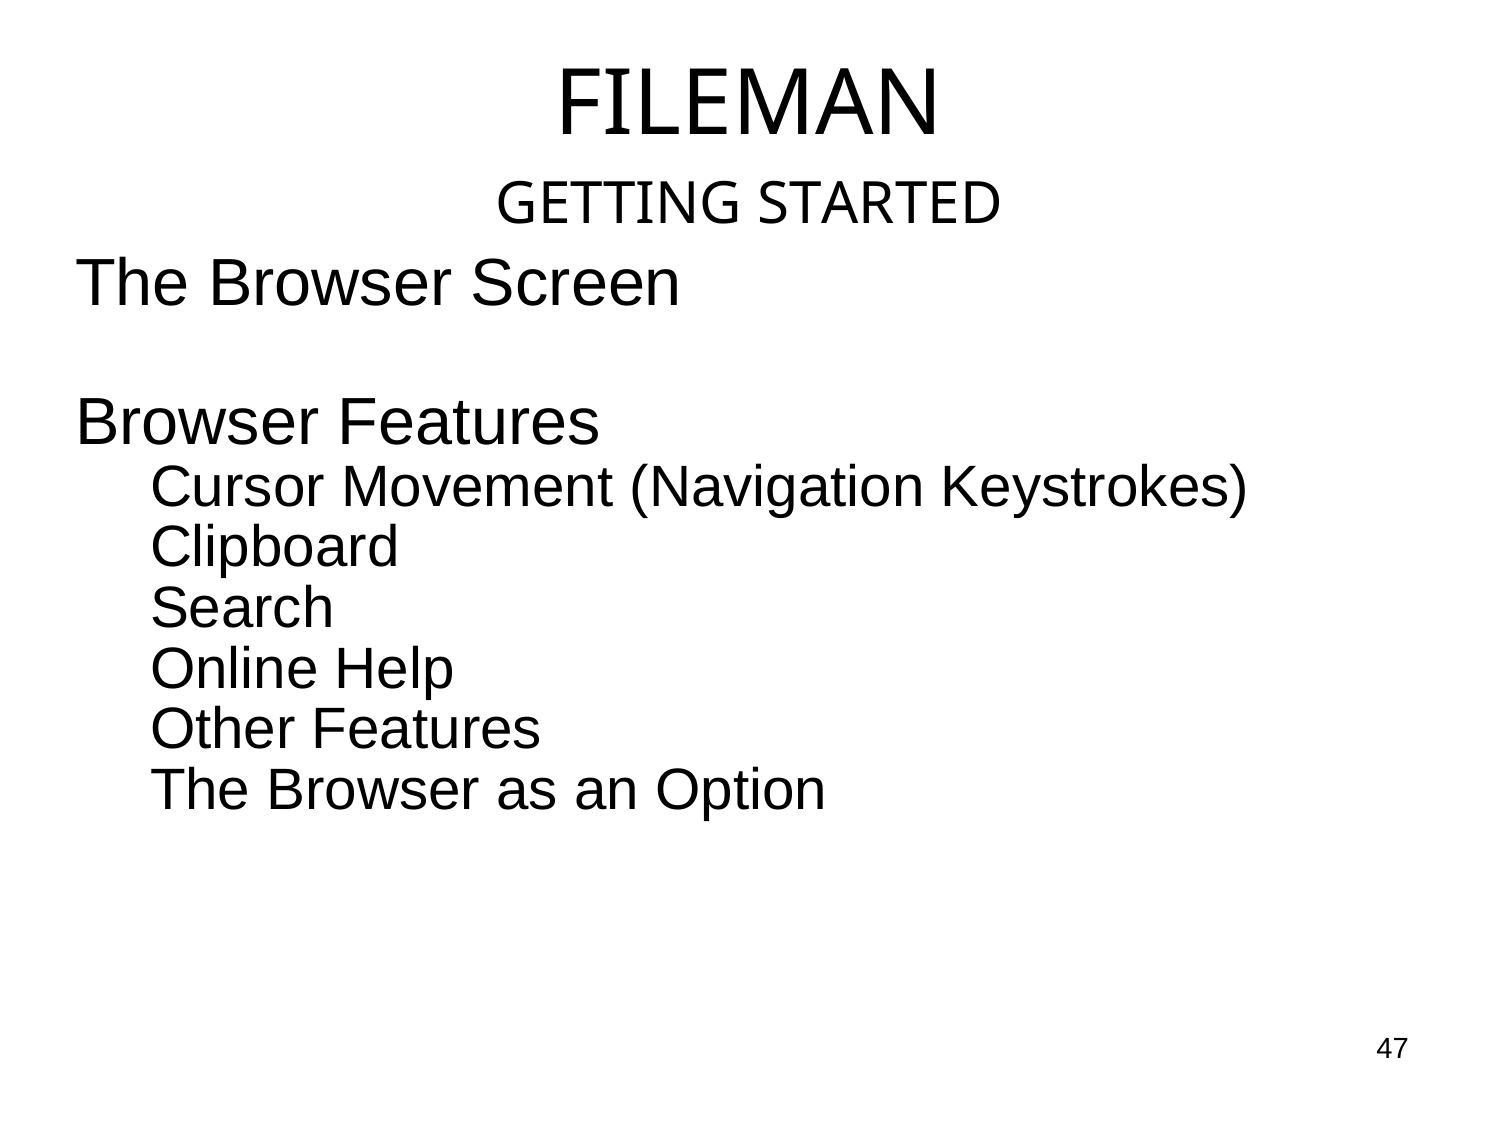

# FILEMAN GETTING STARTED
The Browser Screen
Browser Features
Cursor Movement (Navigation Keystrokes)
Clipboard
Search
Online Help
Other Features
The Browser as an Option
47